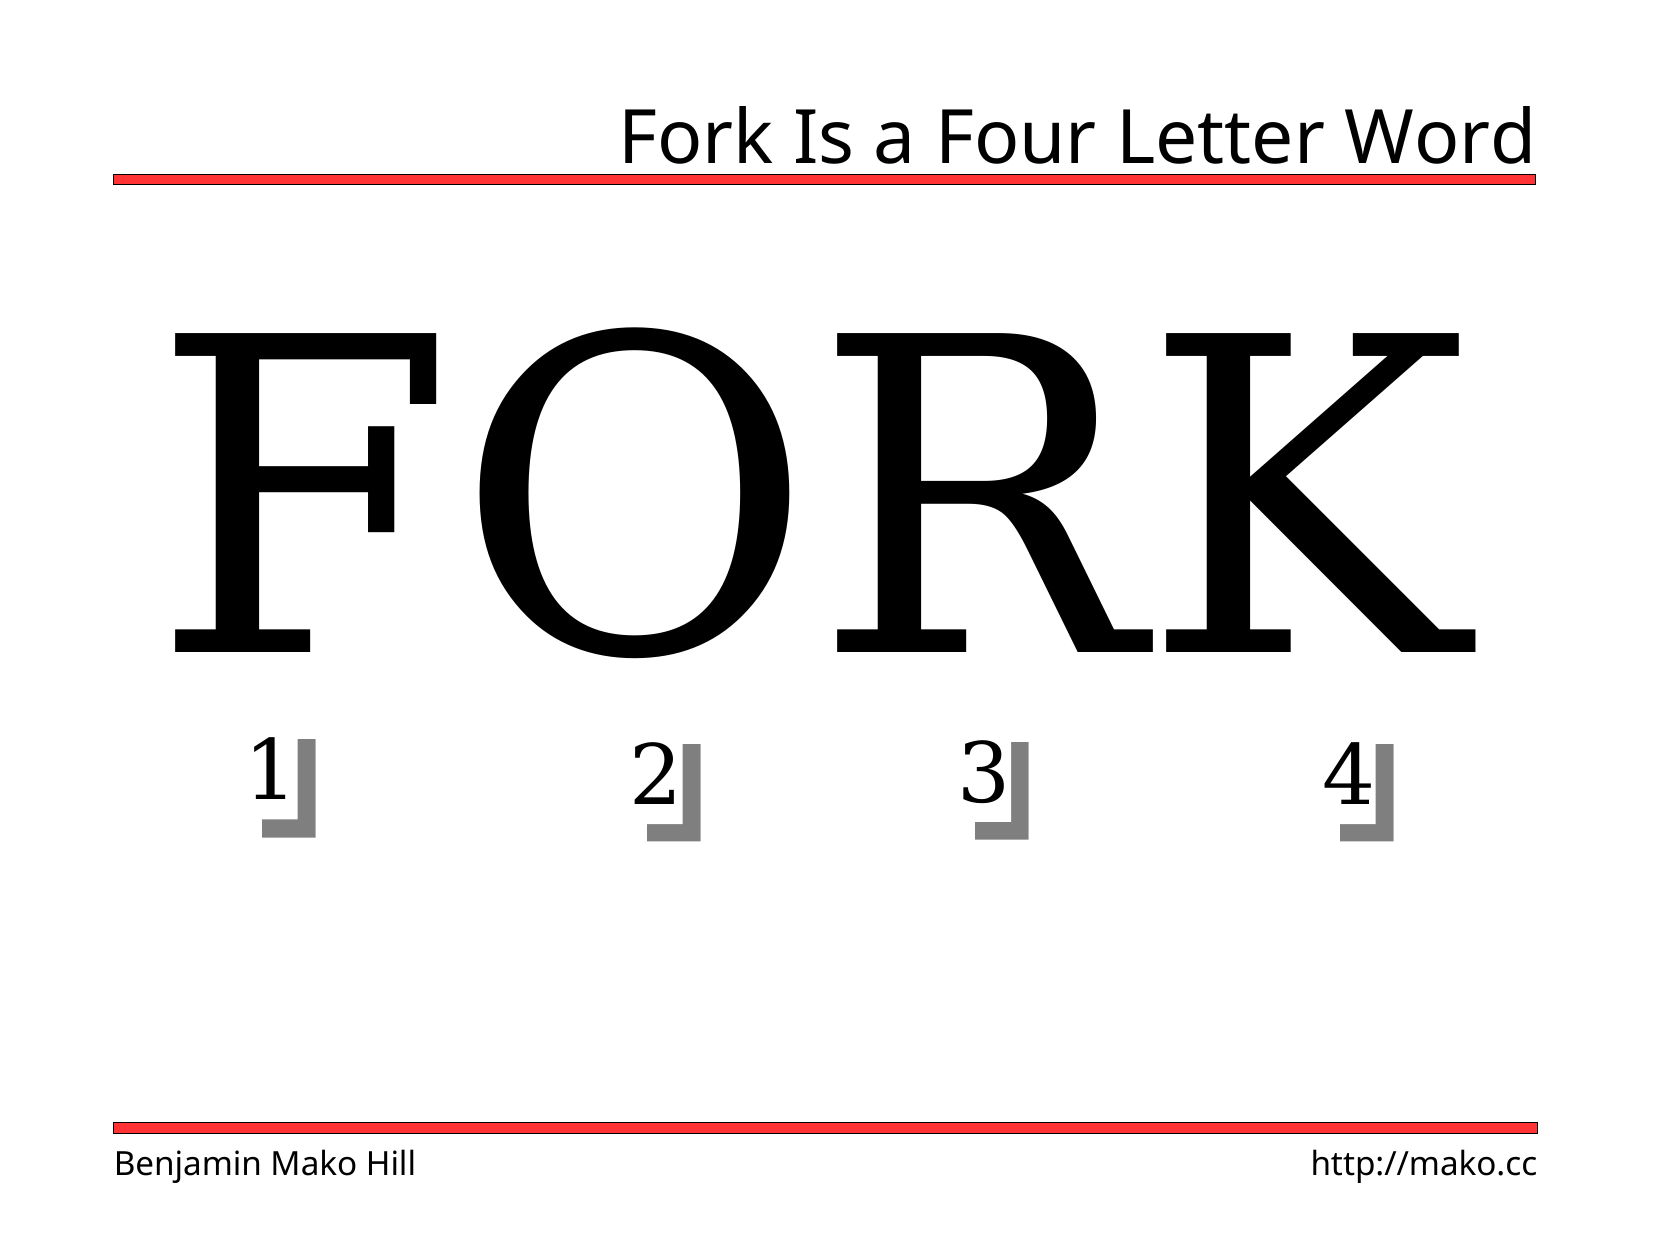

# Fork Is a Four Letter Word
FORK
1
3
2
4